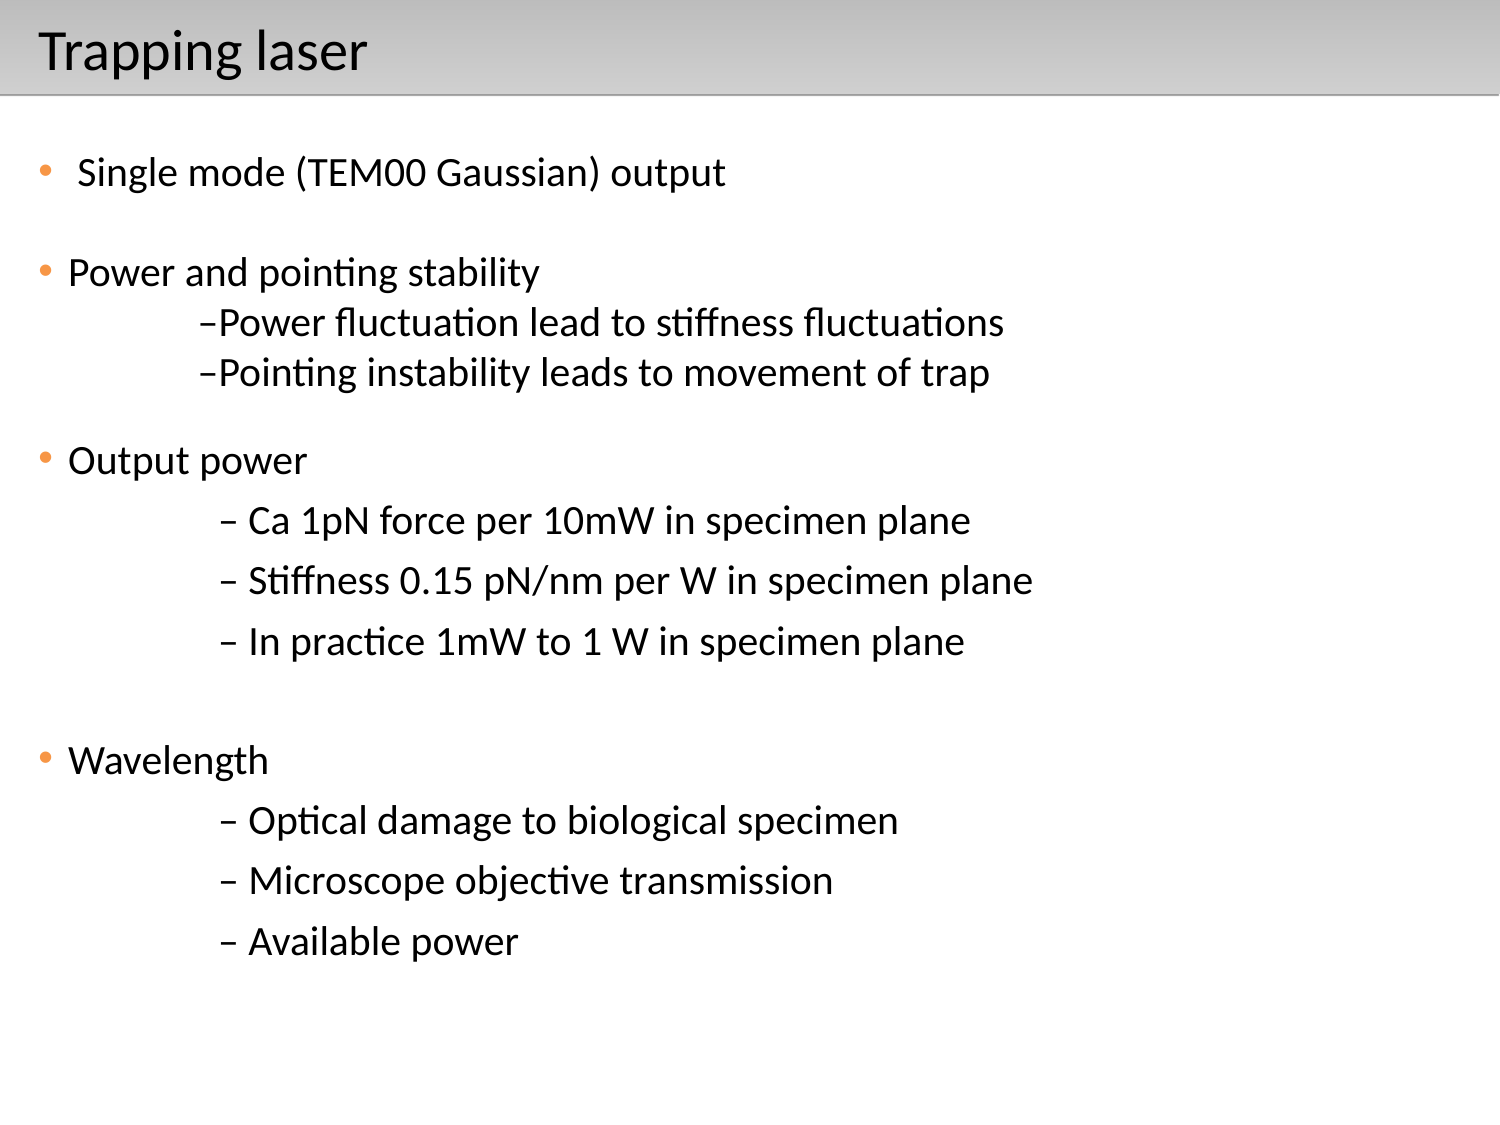

# Trapping laser
 Single mode (TEM00 Gaussian) output
Power and pointing stability
		 –Power fluctuation lead to stiffness fluctuations
		 –Pointing instability leads to movement of trap
Output power
		– Ca 1pN force per 10mW in specimen plane
		– Stiffness 0.15 pN/nm per W in specimen plane
		– In practice 1mW to 1 W in specimen plane
Wavelength
		– Optical damage to biological specimen
		– Microscope objective transmission
		– Available power